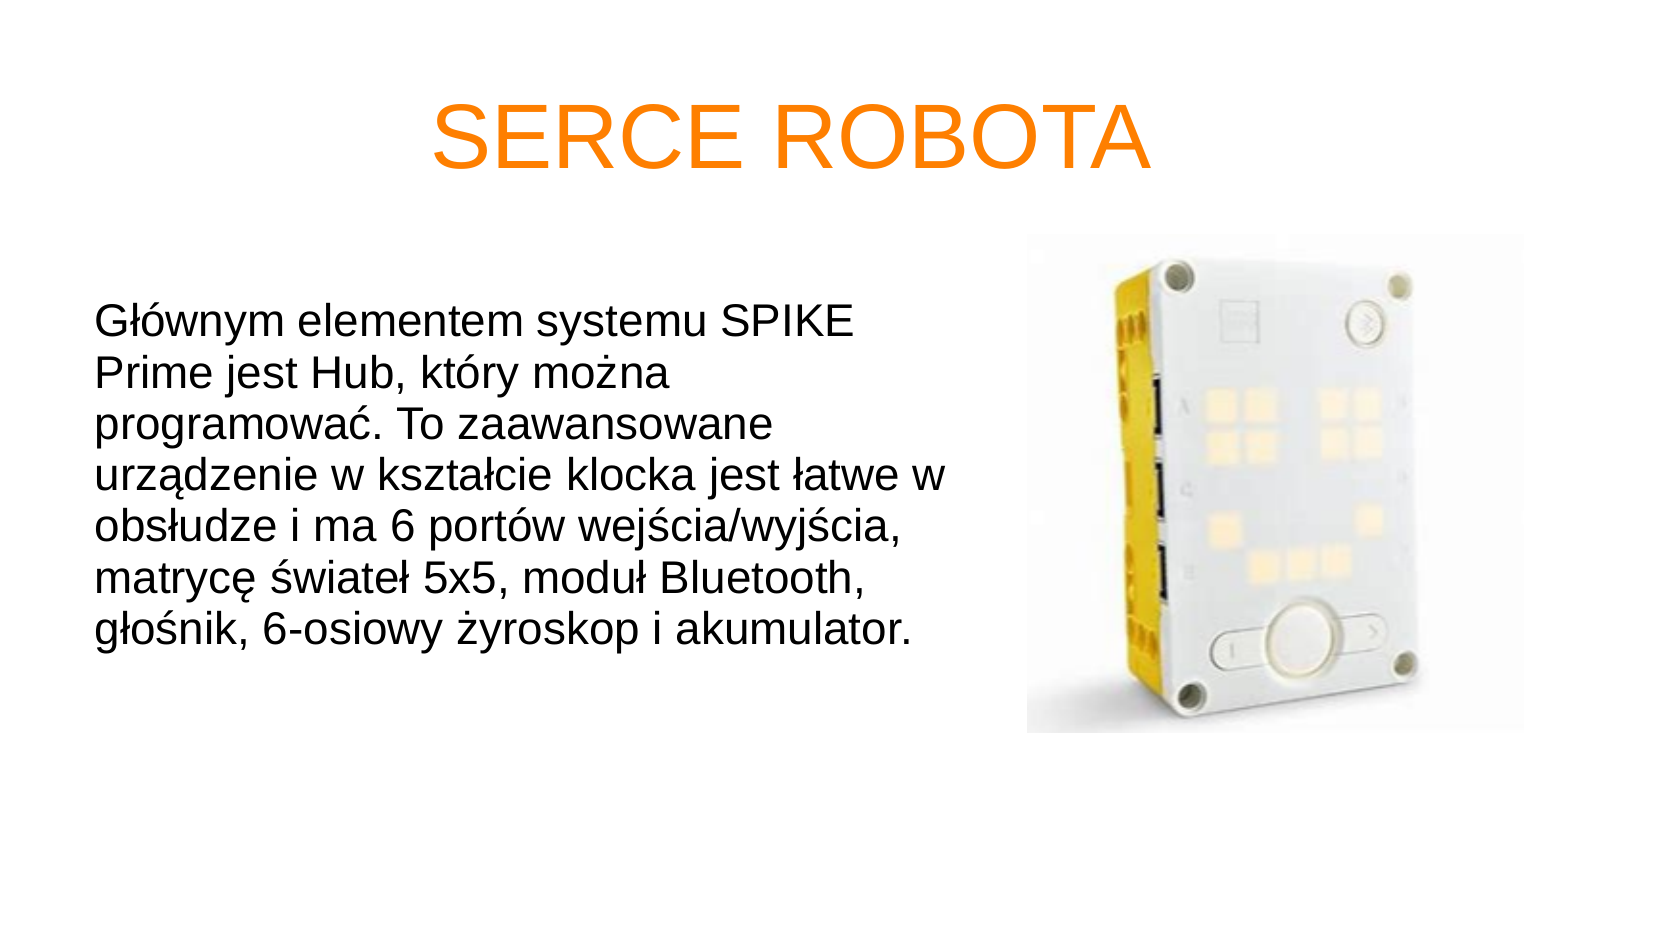

# SERCE ROBOTA
Głównym elementem systemu SPIKE Prime jest Hub, który można programować. To zaawansowane urządzenie w kształcie klocka jest łatwe w obsłudze i ma 6 portów wejścia/wyjścia, matrycę świateł 5x5, moduł Bluetooth, głośnik, 6-osiowy żyroskop i akumulator.